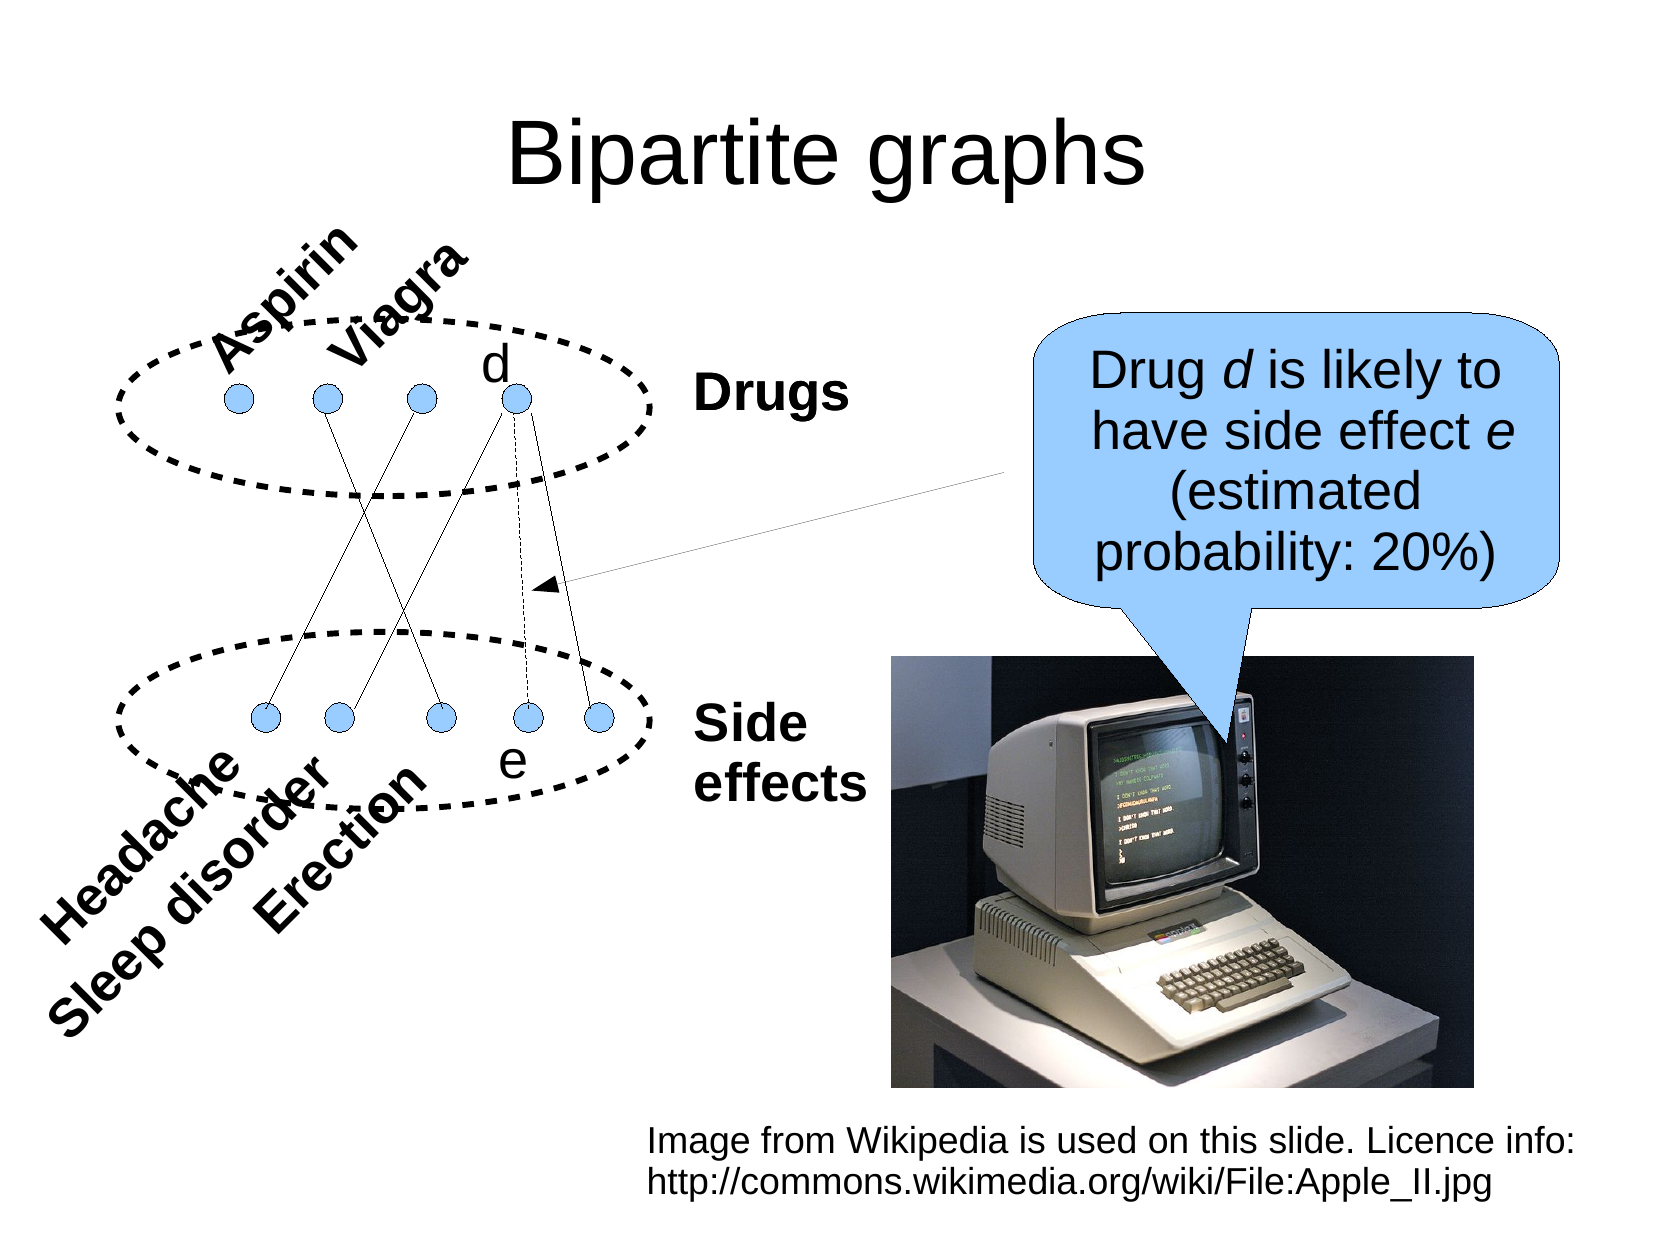

# Bipartite graphs
Aspirin
Viagra
Drug d is likely to
 have side effect e
 (estimated
probability: 20%)
d
Drugs
Drugs
Side effects
e
Headache
Erection
Sleep disorder
Image from Wikipedia is used on this slide. Licence info: http://commons.wikimedia.org/wiki/File:Apple_II.jpg